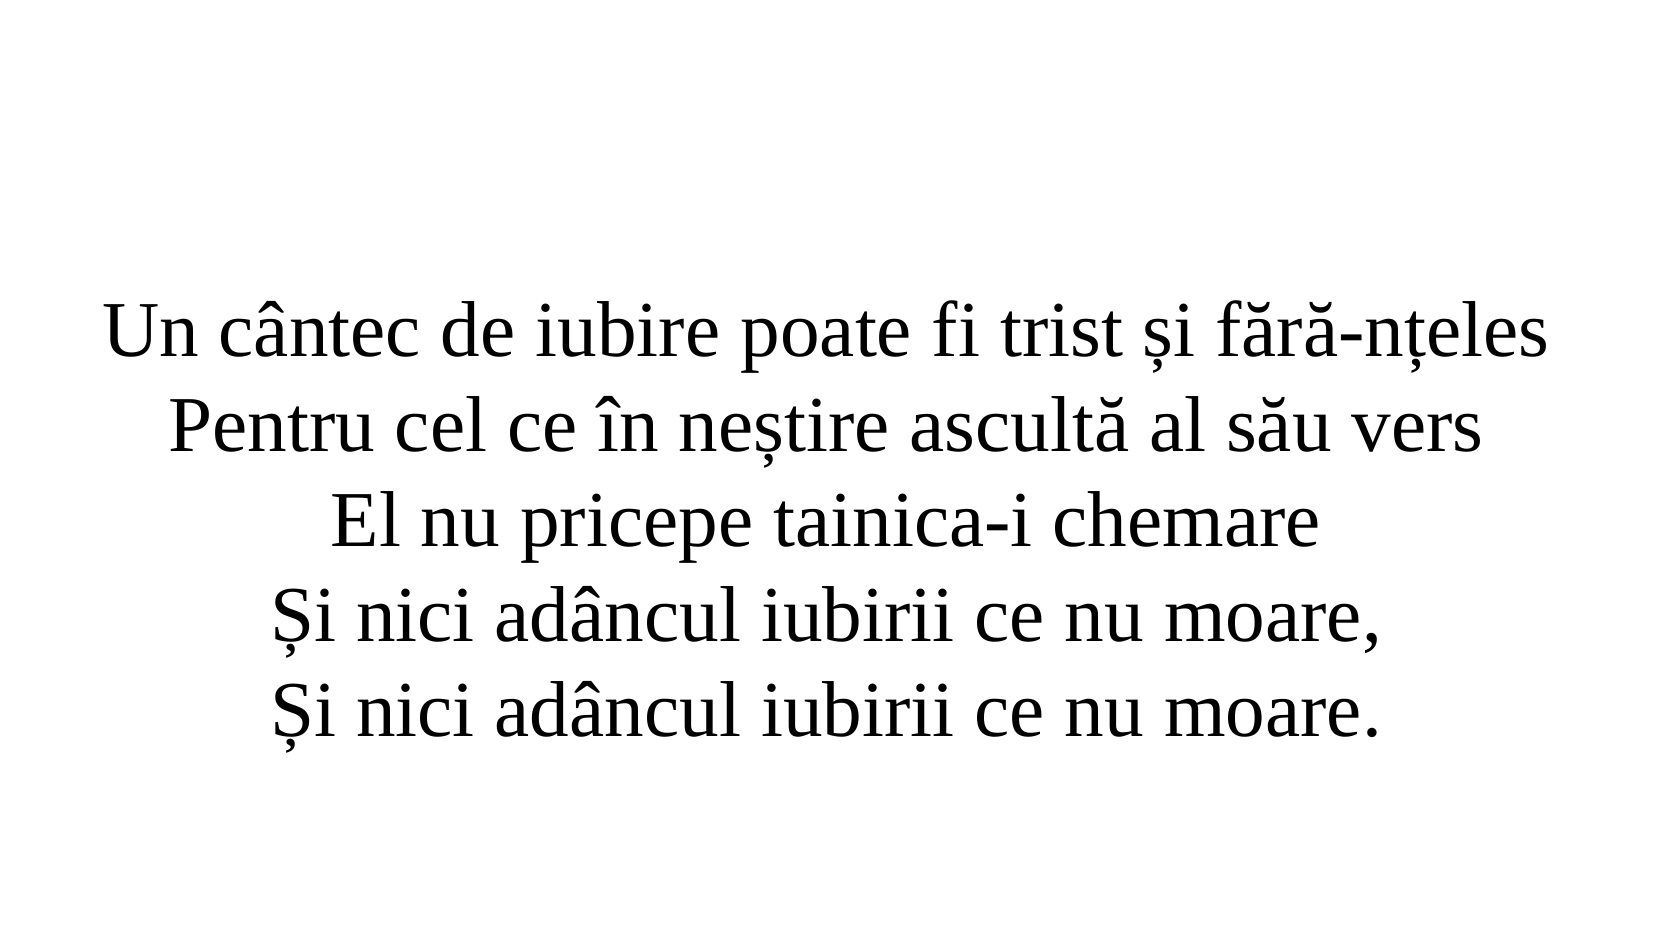

# Un cântec de iubire poate fi trist și fără-nțeles Pentru cel ce în neștire ascultă al său vers El nu pricepe tainica-i chemare Și nici adâncul iubirii ce nu moare,
Și nici adâncul iubirii ce nu moare.